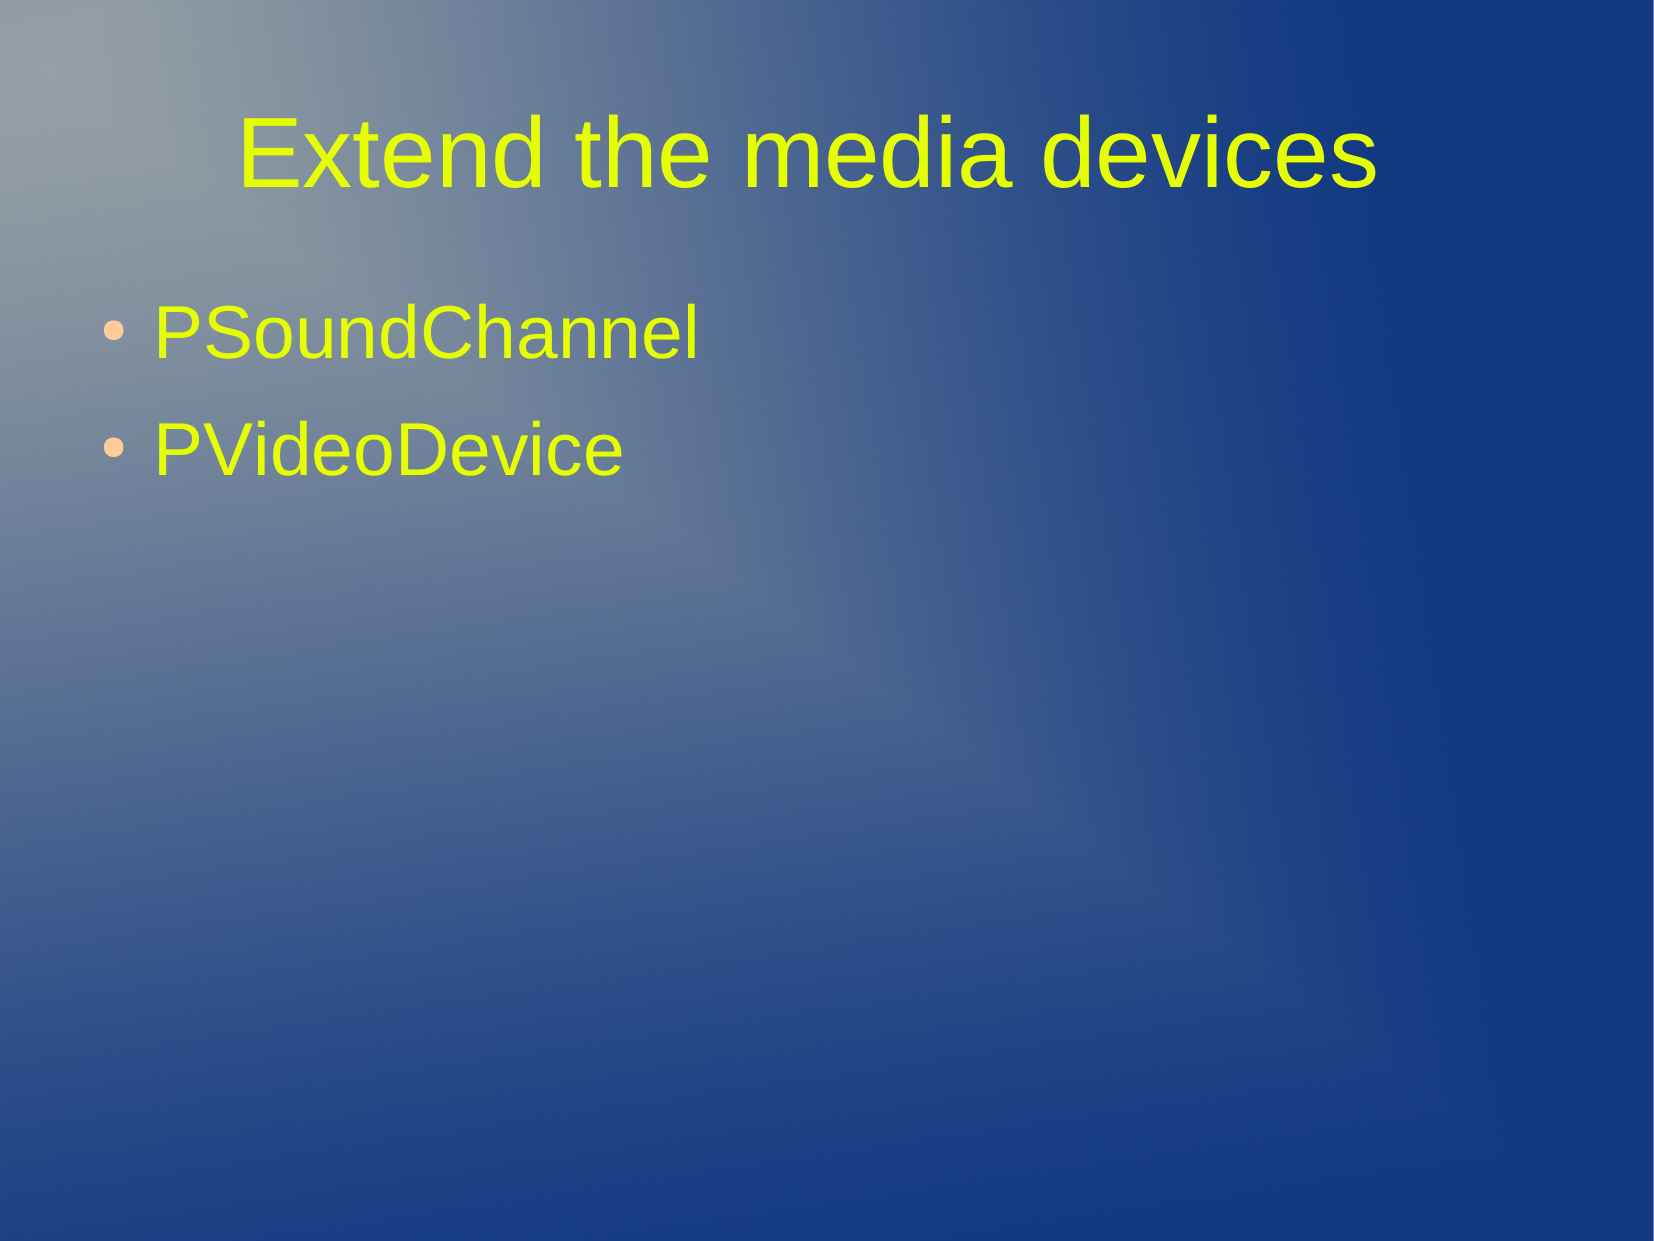

# Extend the media devices
PSoundChannel
PVideoDevice